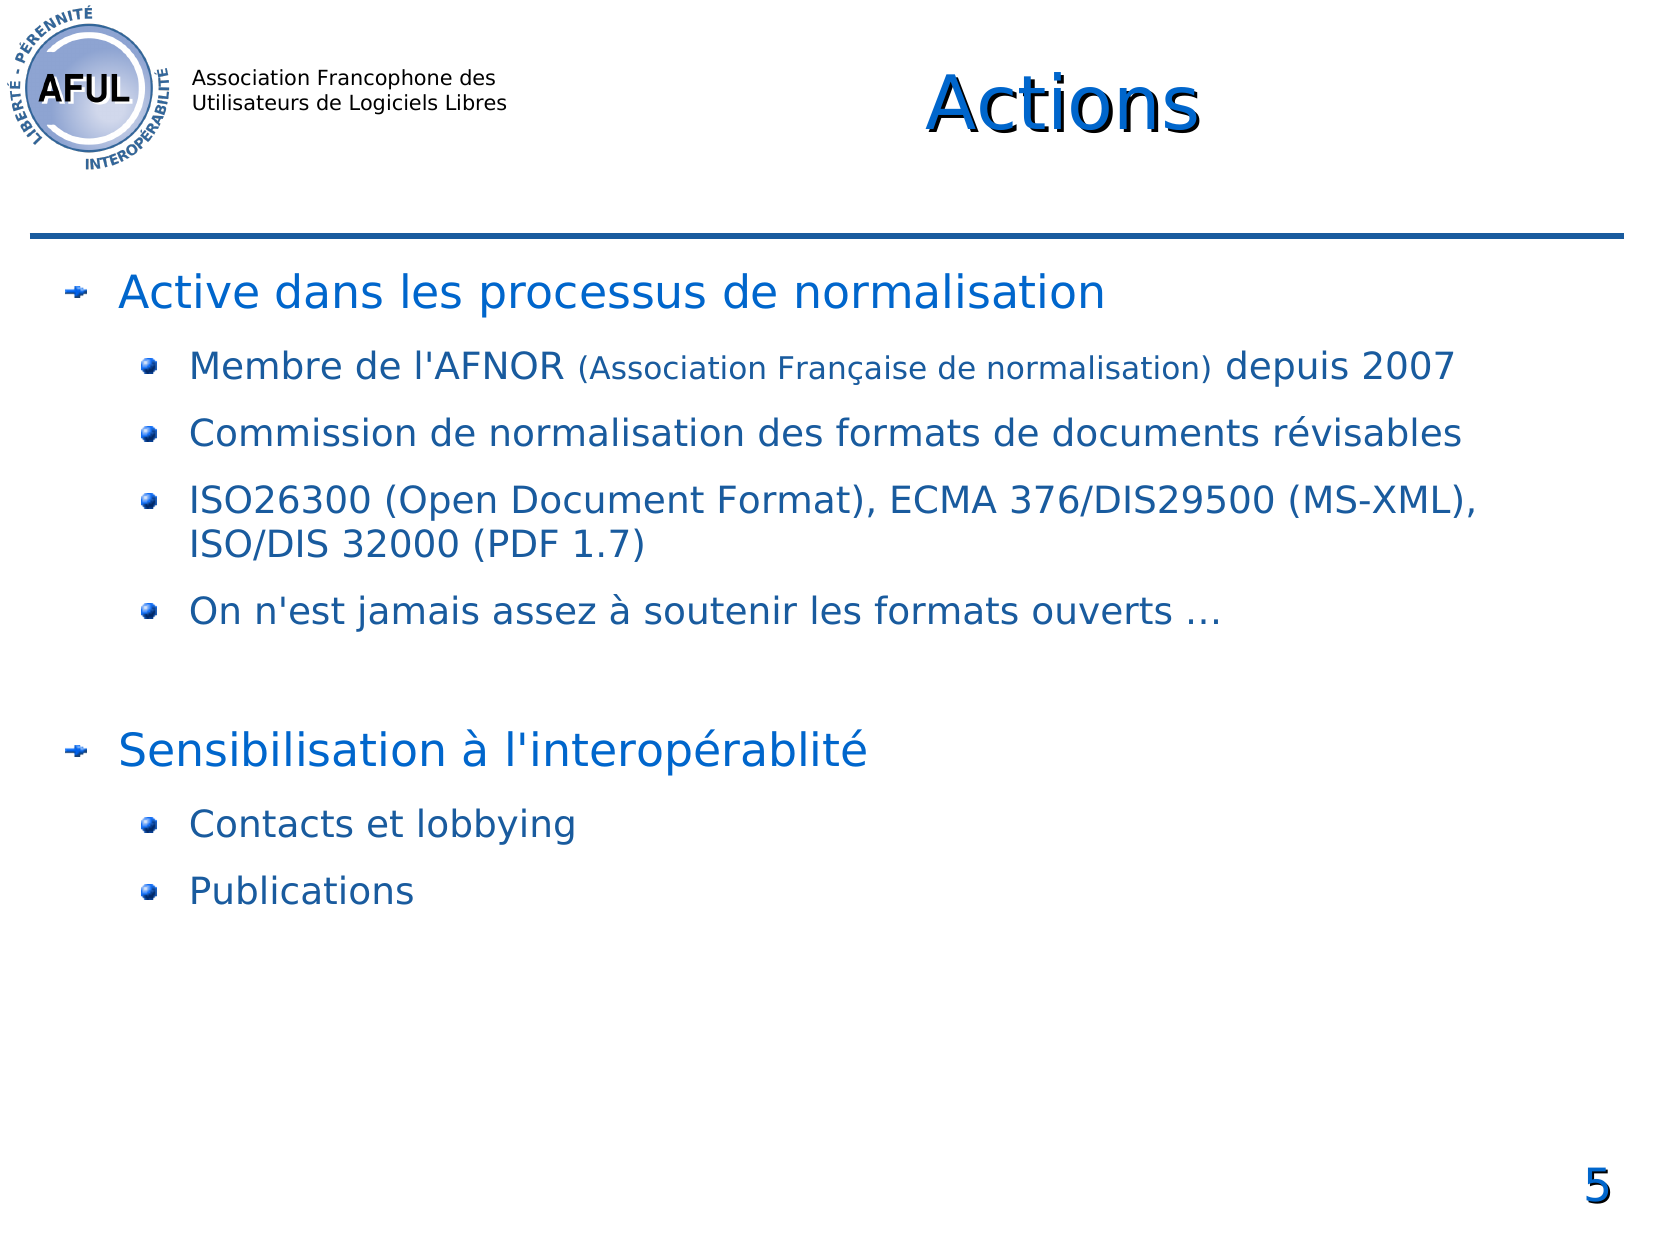

# Actions
Active dans les processus de normalisation
Membre de l'AFNOR (Association Française de normalisation) depuis 2007
Commission de normalisation des formats de documents révisables
ISO26300 (Open Document Format), ECMA 376/DIS29500 (MS-XML), ISO/DIS 32000 (PDF 1.7)
On n'est jamais assez à soutenir les formats ouverts …
Sensibilisation à l'interopérablité
Contacts et lobbying
Publications